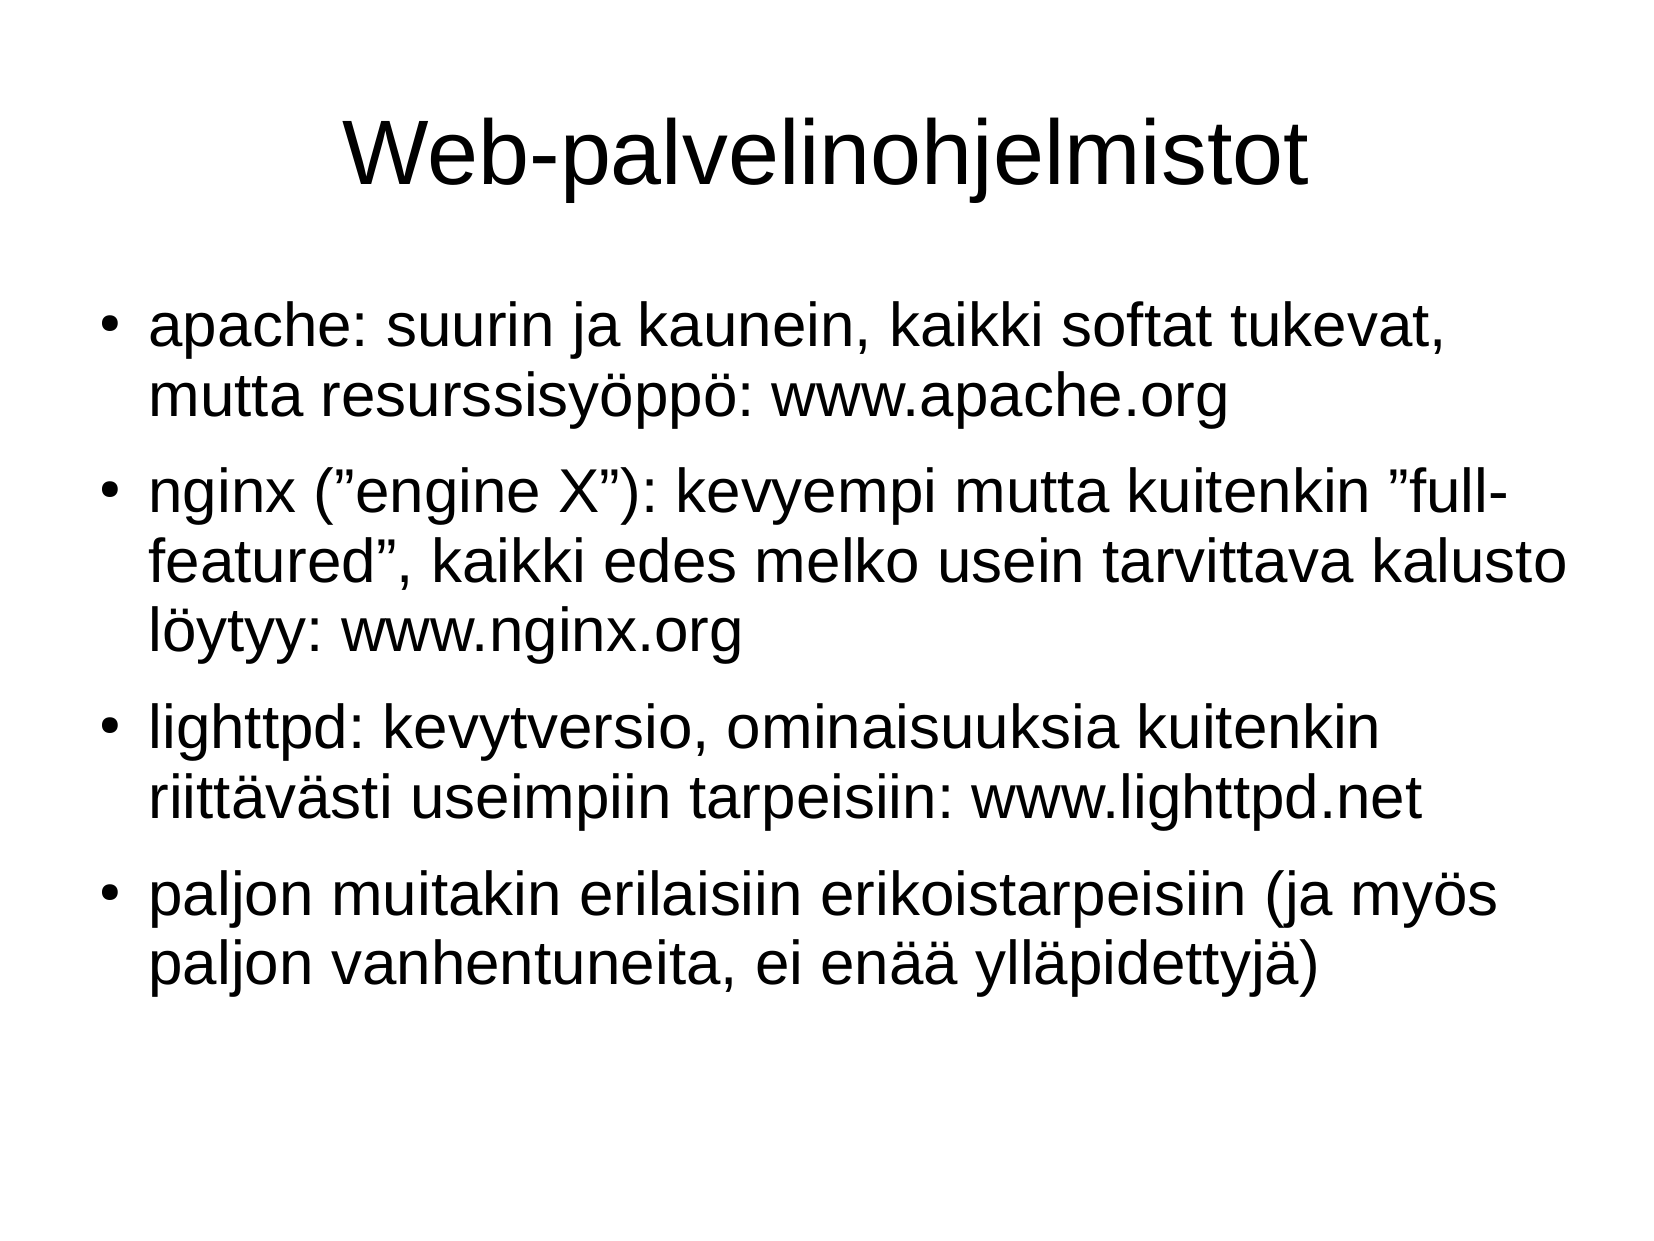

# Web-palvelinohjelmistot
apache: suurin ja kaunein, kaikki softat tukevat, mutta resurssisyöppö: www.apache.org
nginx (”engine X”): kevyempi mutta kuitenkin ”full-featured”, kaikki edes melko usein tarvittava kalusto löytyy: www.nginx.org
lighttpd: kevytversio, ominaisuuksia kuitenkin riittävästi useimpiin tarpeisiin: www.lighttpd.net
paljon muitakin erilaisiin erikoistarpeisiin (ja myös paljon vanhentuneita, ei enää ylläpidettyjä)